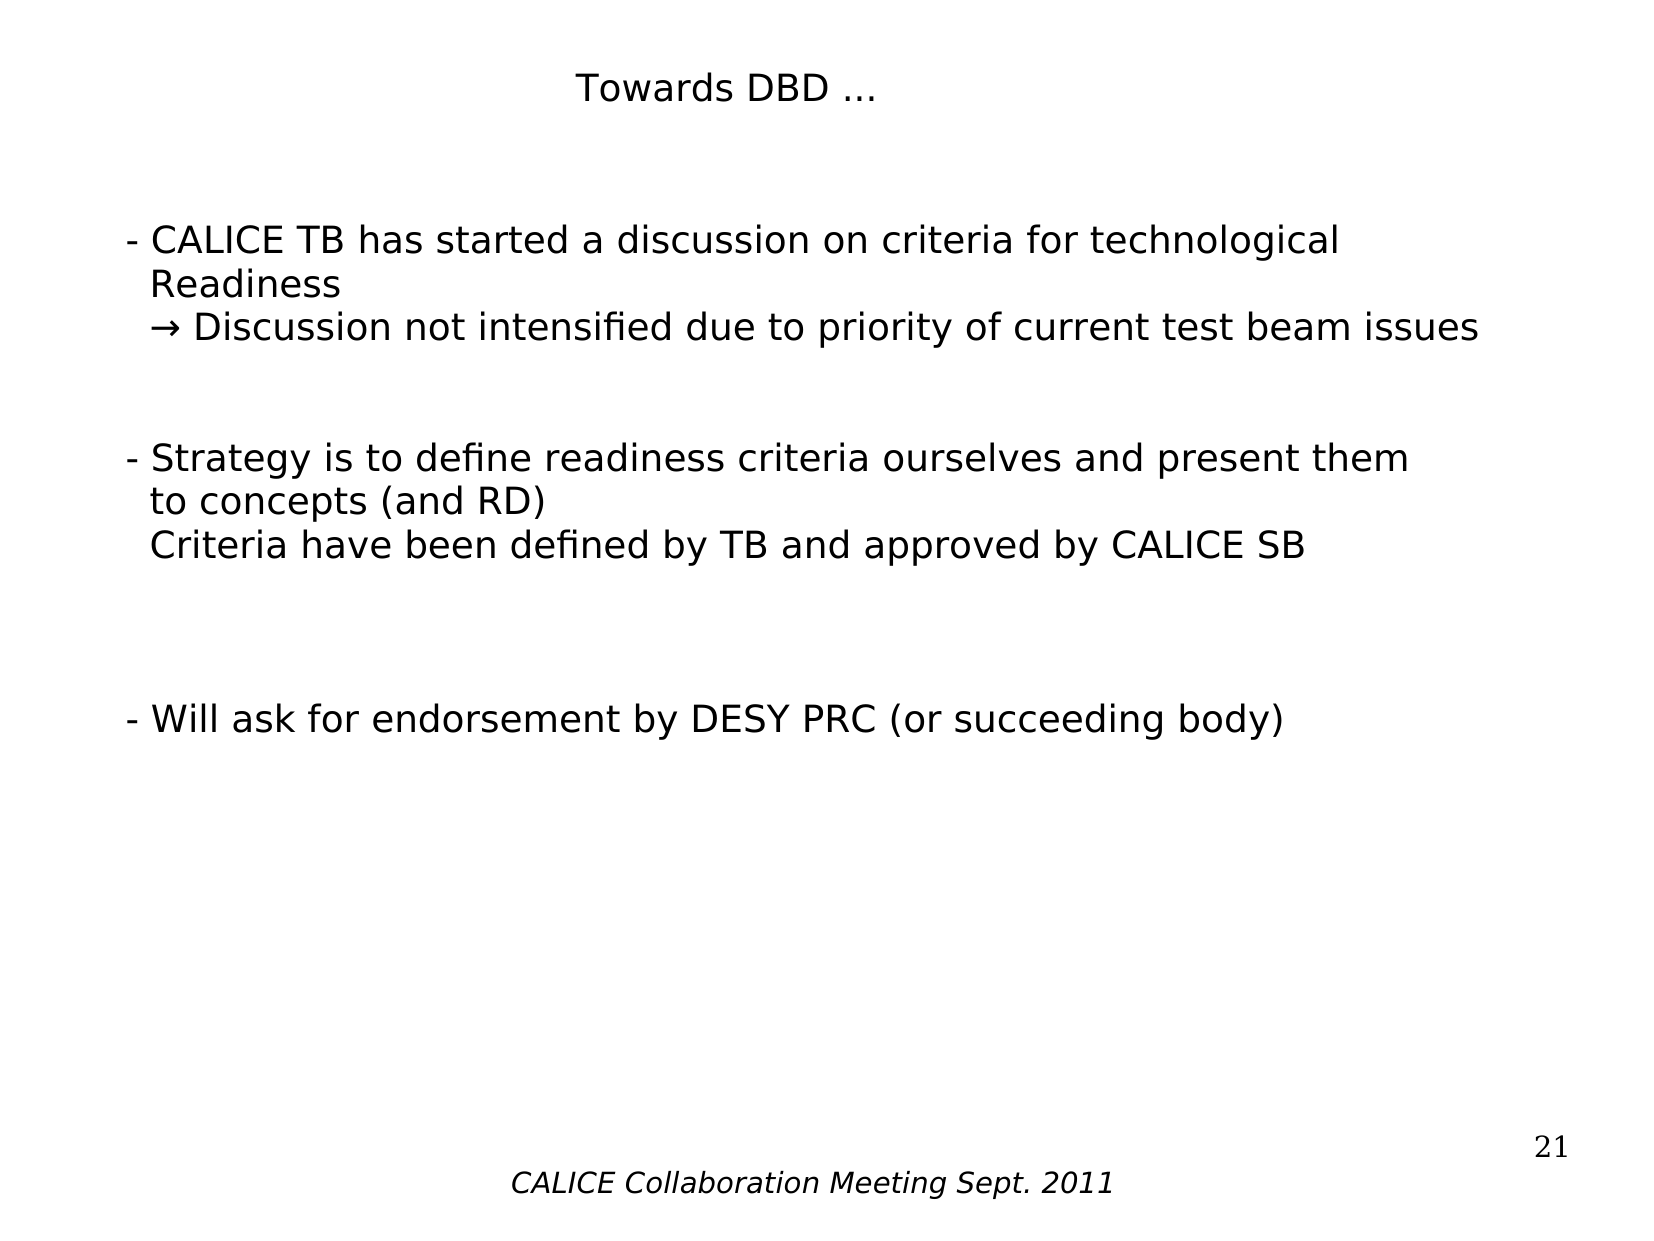

Towards DBD ...
- CALICE TB has started a discussion on criteria for technological
 Readiness
 → Discussion not intensified due to priority of current test beam issues
- Strategy is to define readiness criteria ourselves and present them
 to concepts (and RD)
 Criteria have been defined by TB and approved by CALICE SB
- Will ask for endorsement by DESY PRC (or succeeding body)
21